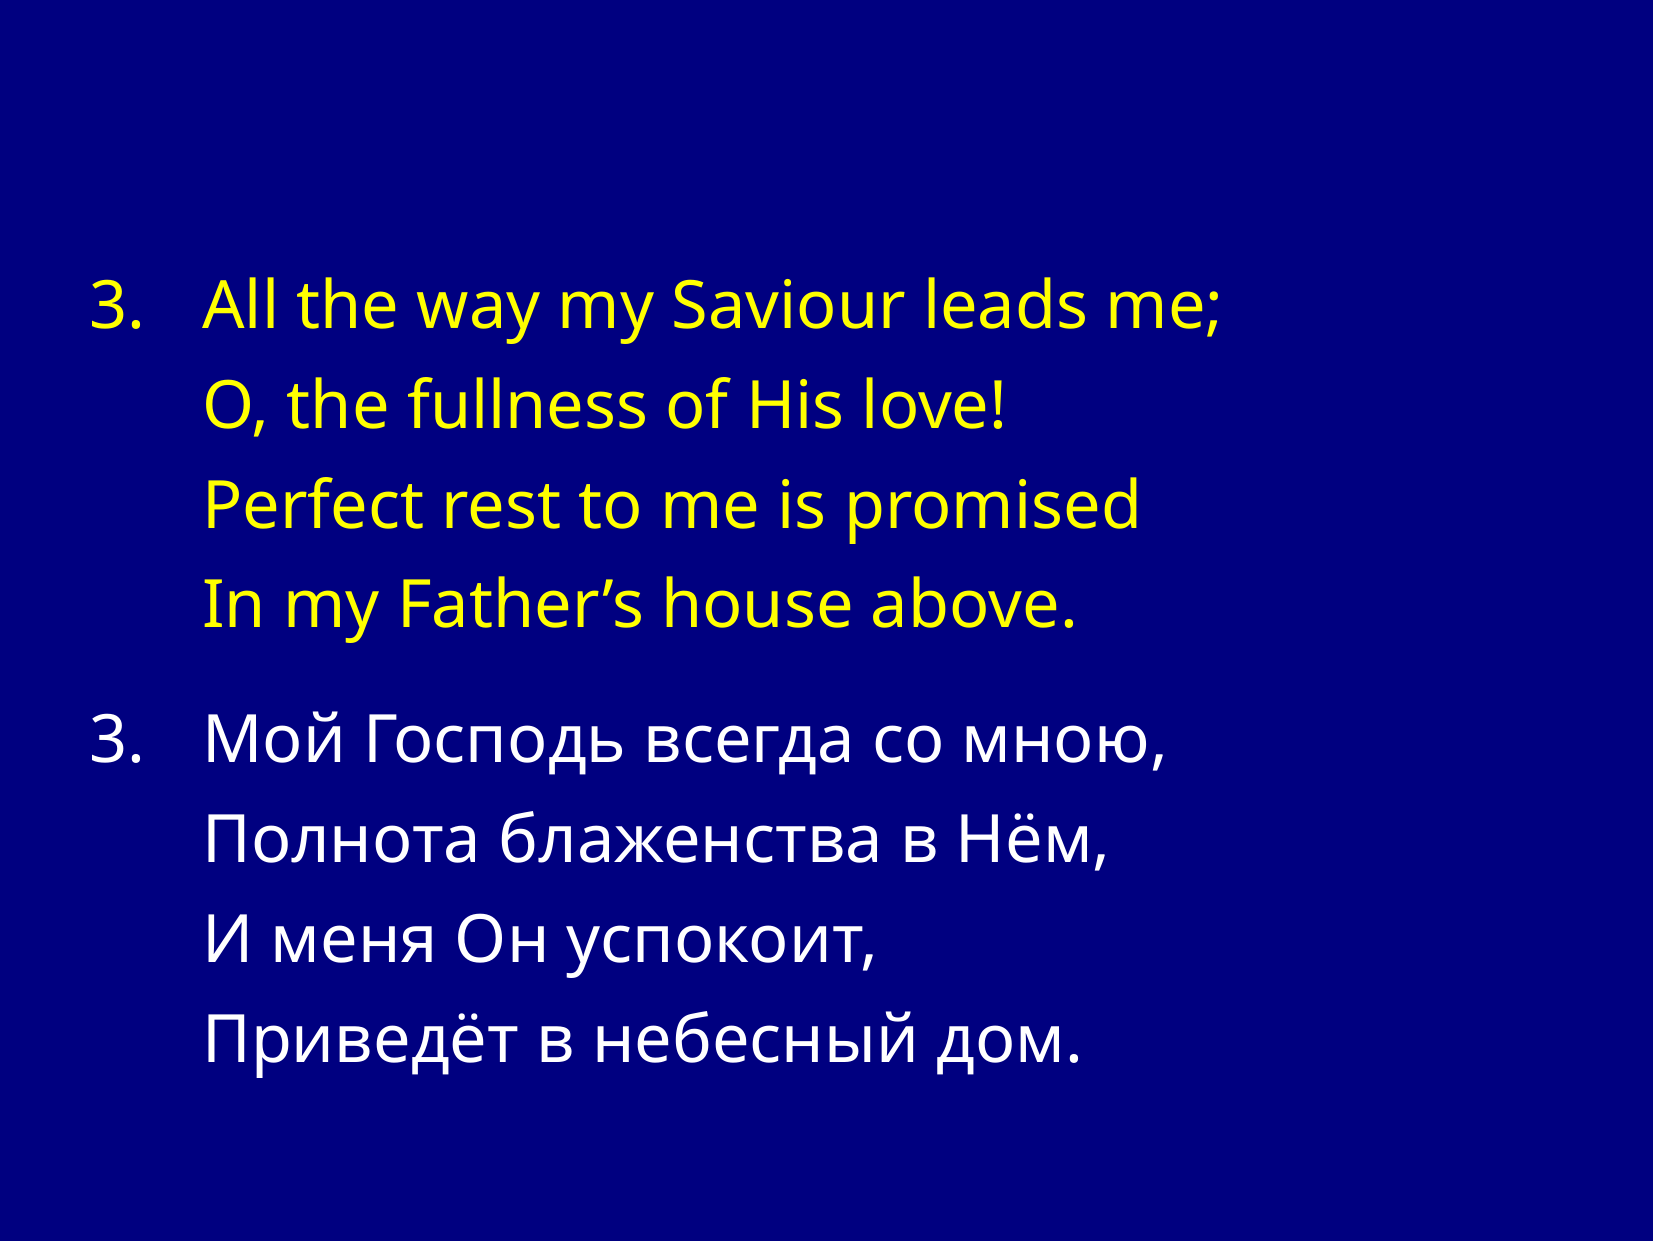

3.	All the way my Saviour leads me;
	O, the fullness of His love!
	Perfect rest to me is promised
	In my Father’s house above.
3.	Мой Господь всегда со мною,
	Полнота блаженства в Нём,
	И меня Он успокоит,
	Приведёт в небесный дом.